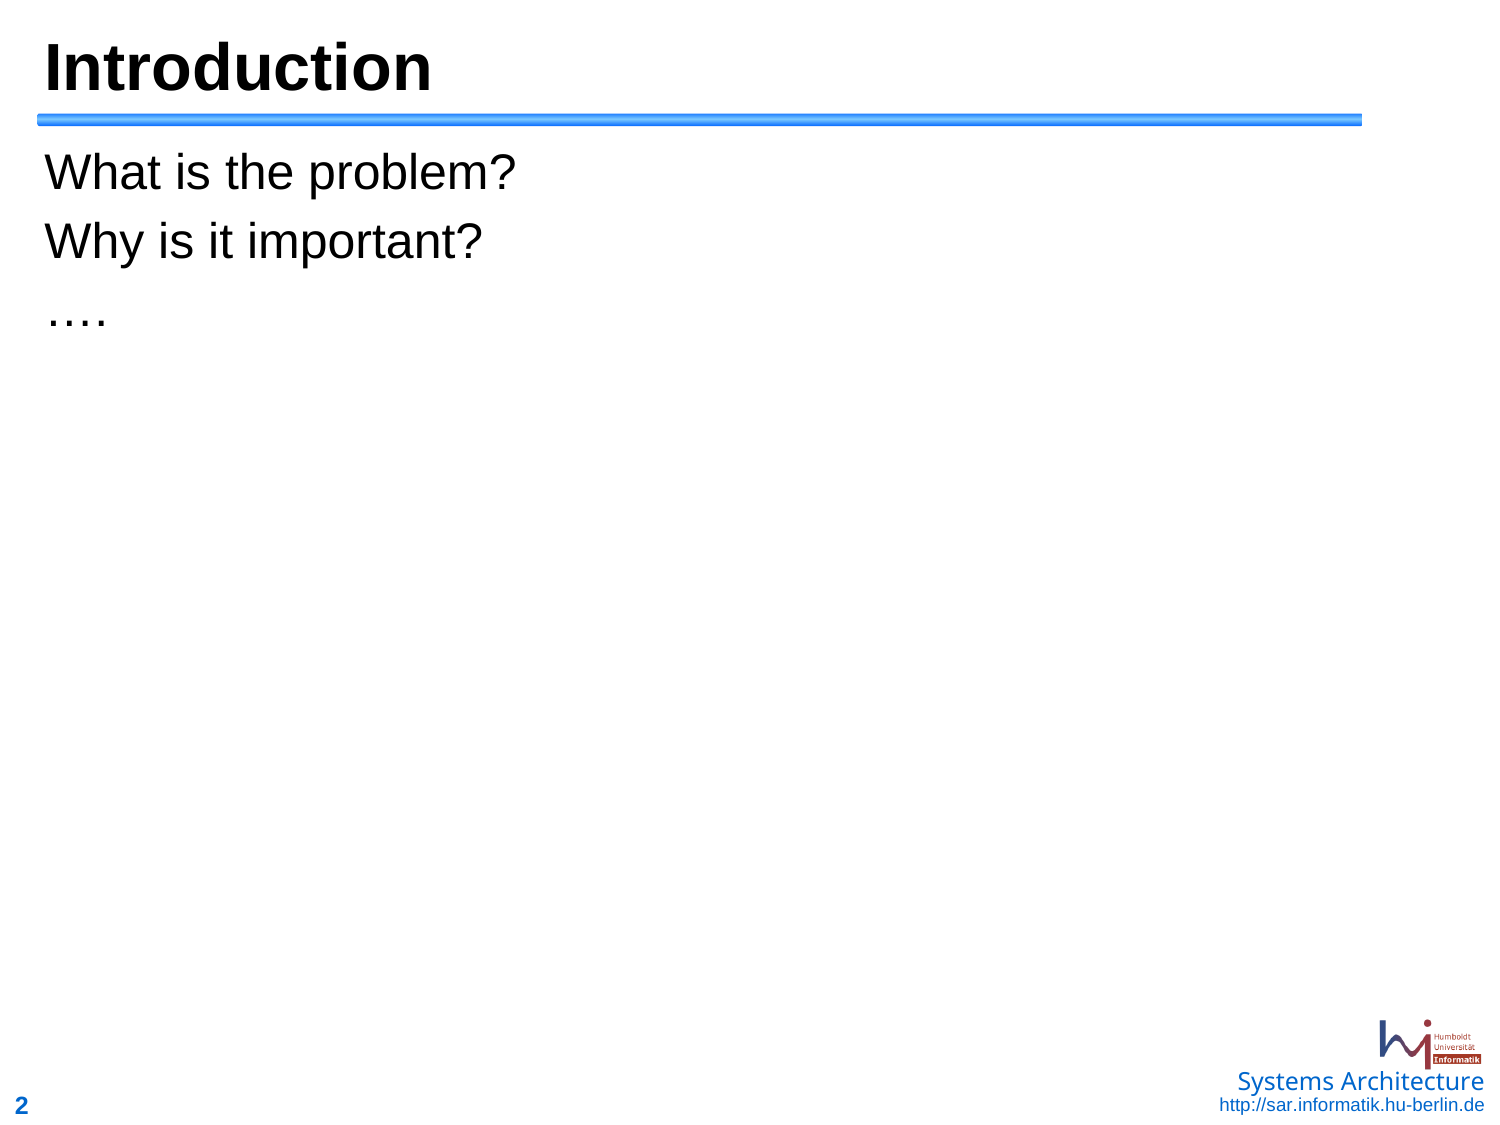

# Introduction
What is the problem?
Why is it important?
….